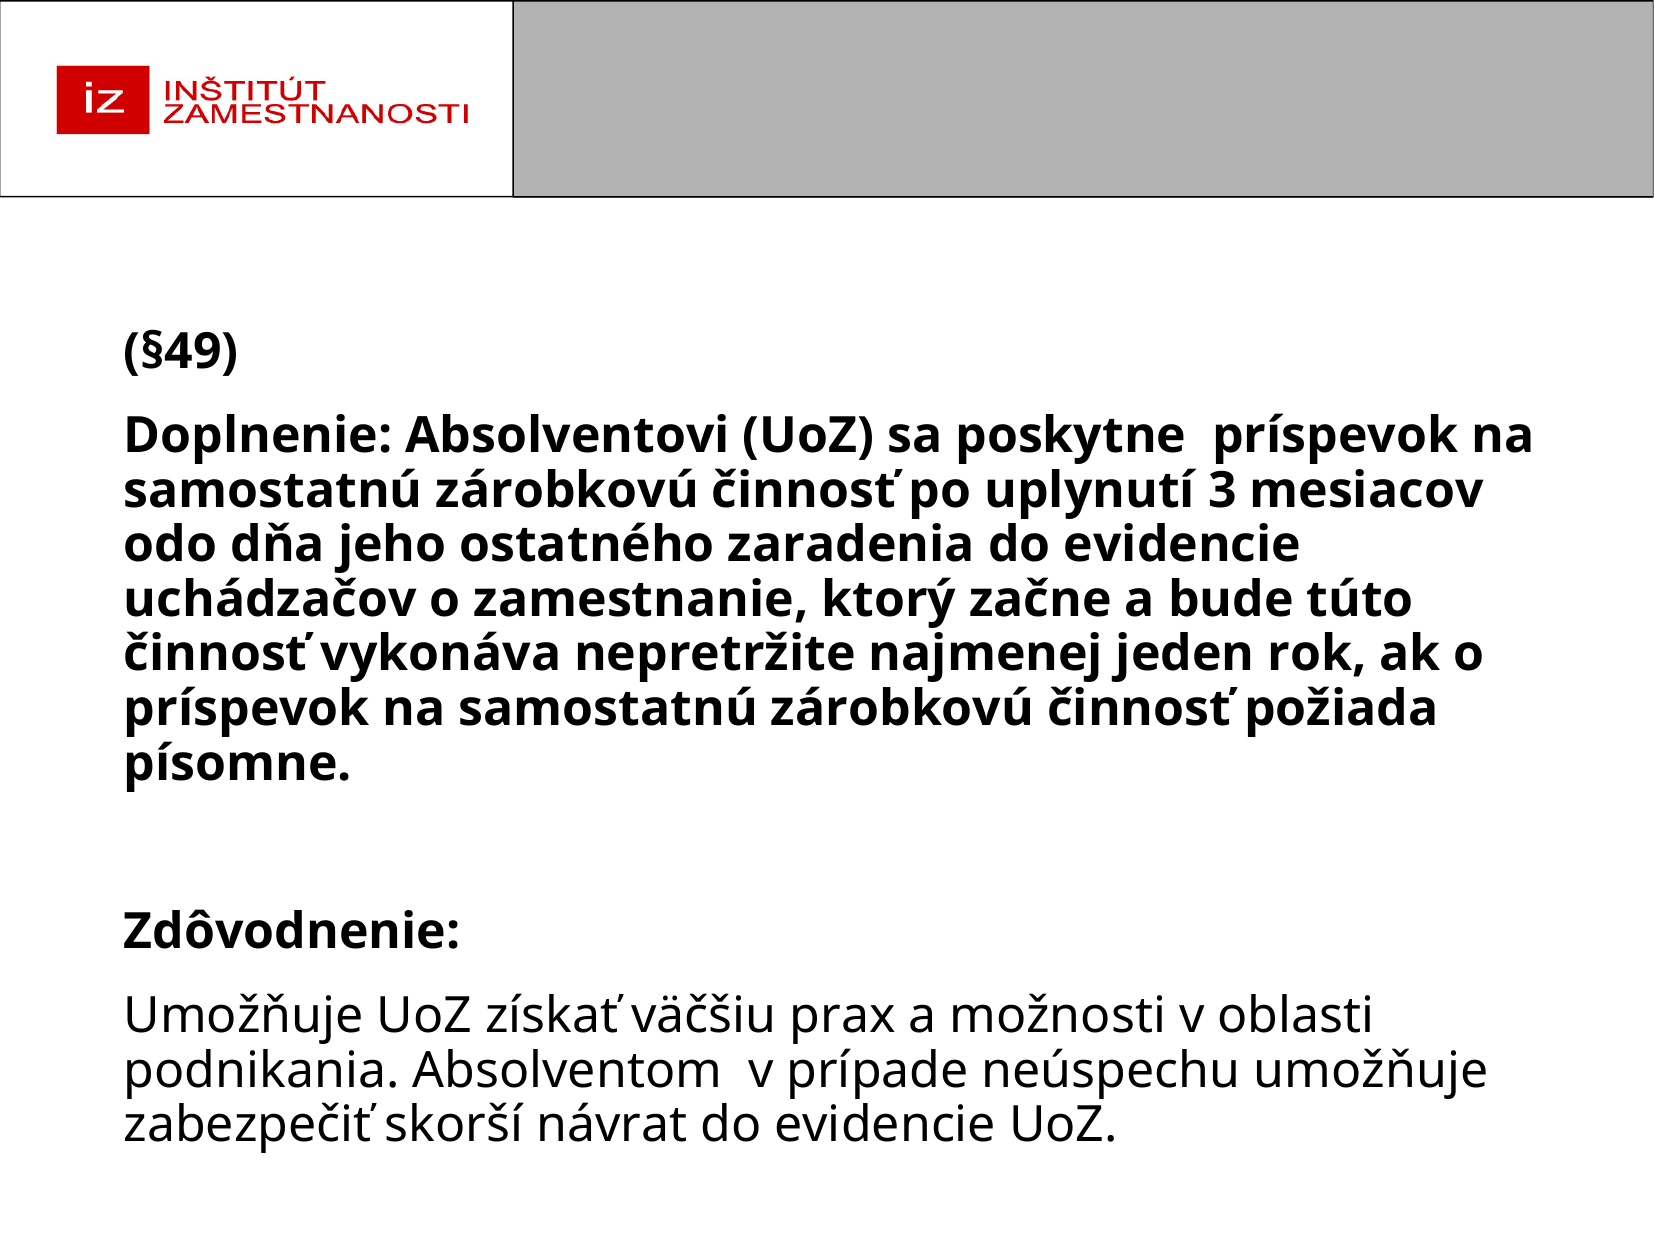

# (§49)
Doplnenie: Absolventovi (UoZ) sa poskytne príspevok na samostatnú zárobkovú činnosť po uplynutí 3 mesiacov odo dňa jeho ostatného zaradenia do evidencie uchádzačov o zamestnanie, ktorý začne a bude túto činnosť vykonáva nepretržite najmenej jeden rok, ak o príspevok na samostatnú zárobkovú činnosť požiada písomne.
Zdôvodnenie:
Umožňuje UoZ získať väčšiu prax a možnosti v oblasti podnikania. Absolventom v prípade neúspechu umožňuje zabezpečiť skorší návrat do evidencie UoZ.